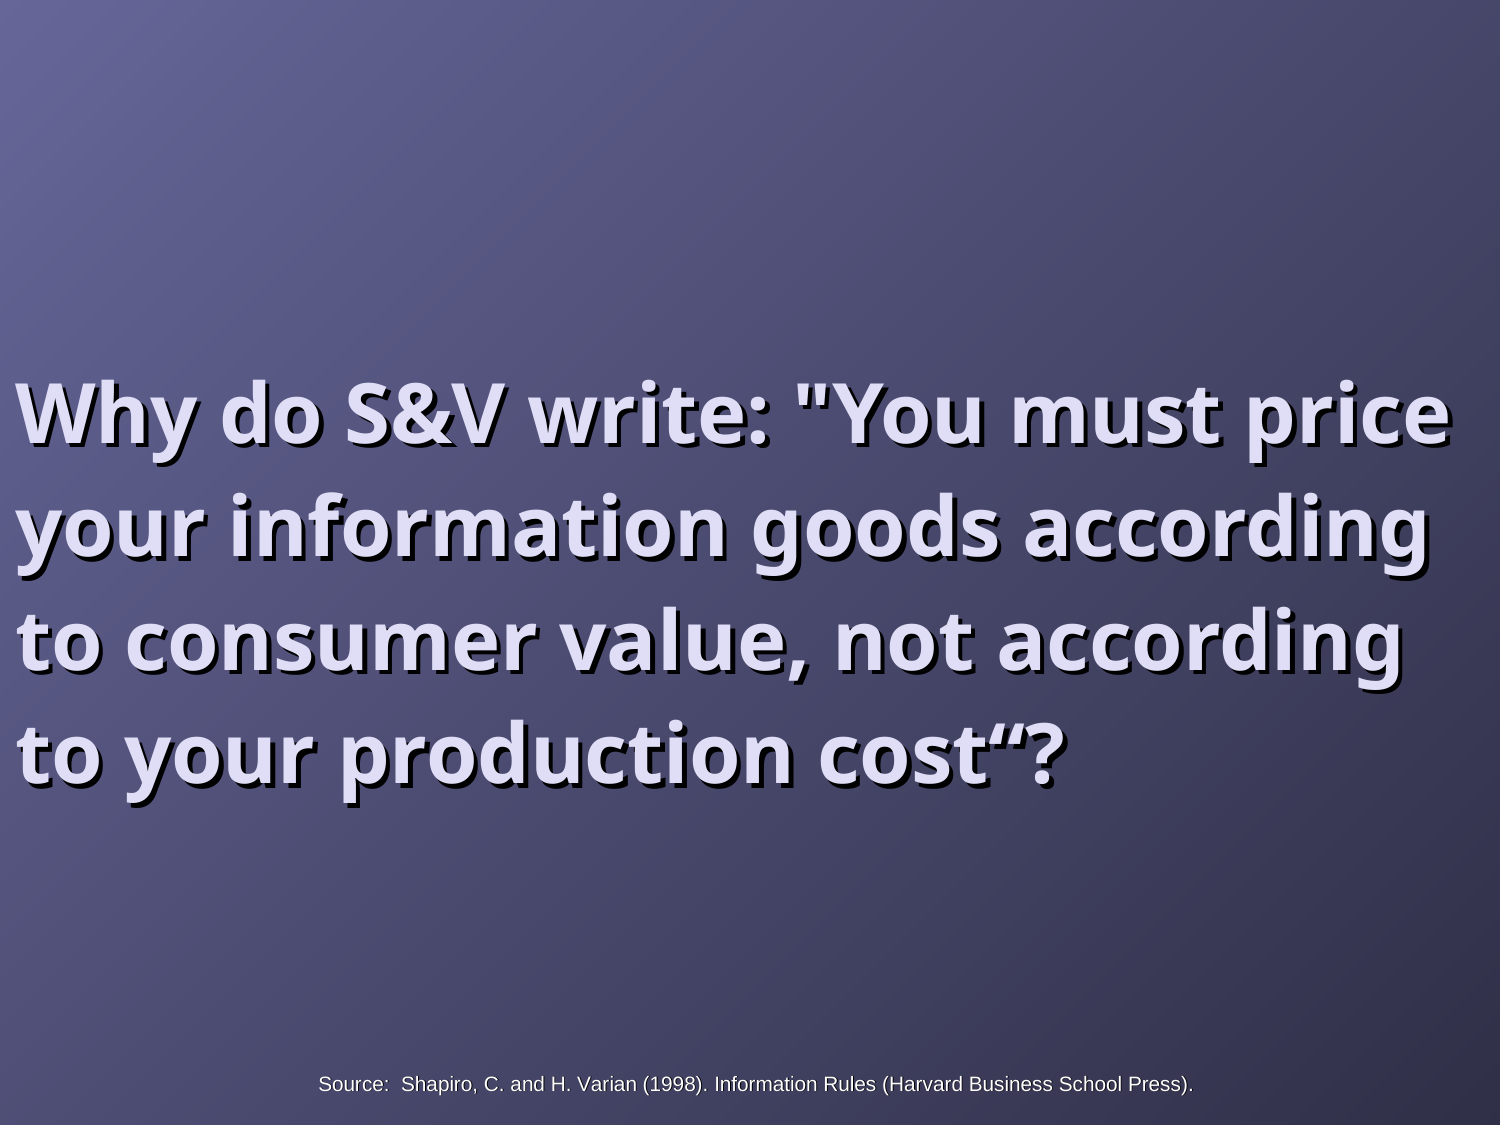

# Why do S&V write: "You must price your information goods according to consumer value, not according to your production cost“?
Source: Shapiro, C. and H. Varian (1998). Information Rules (Harvard Business School Press).